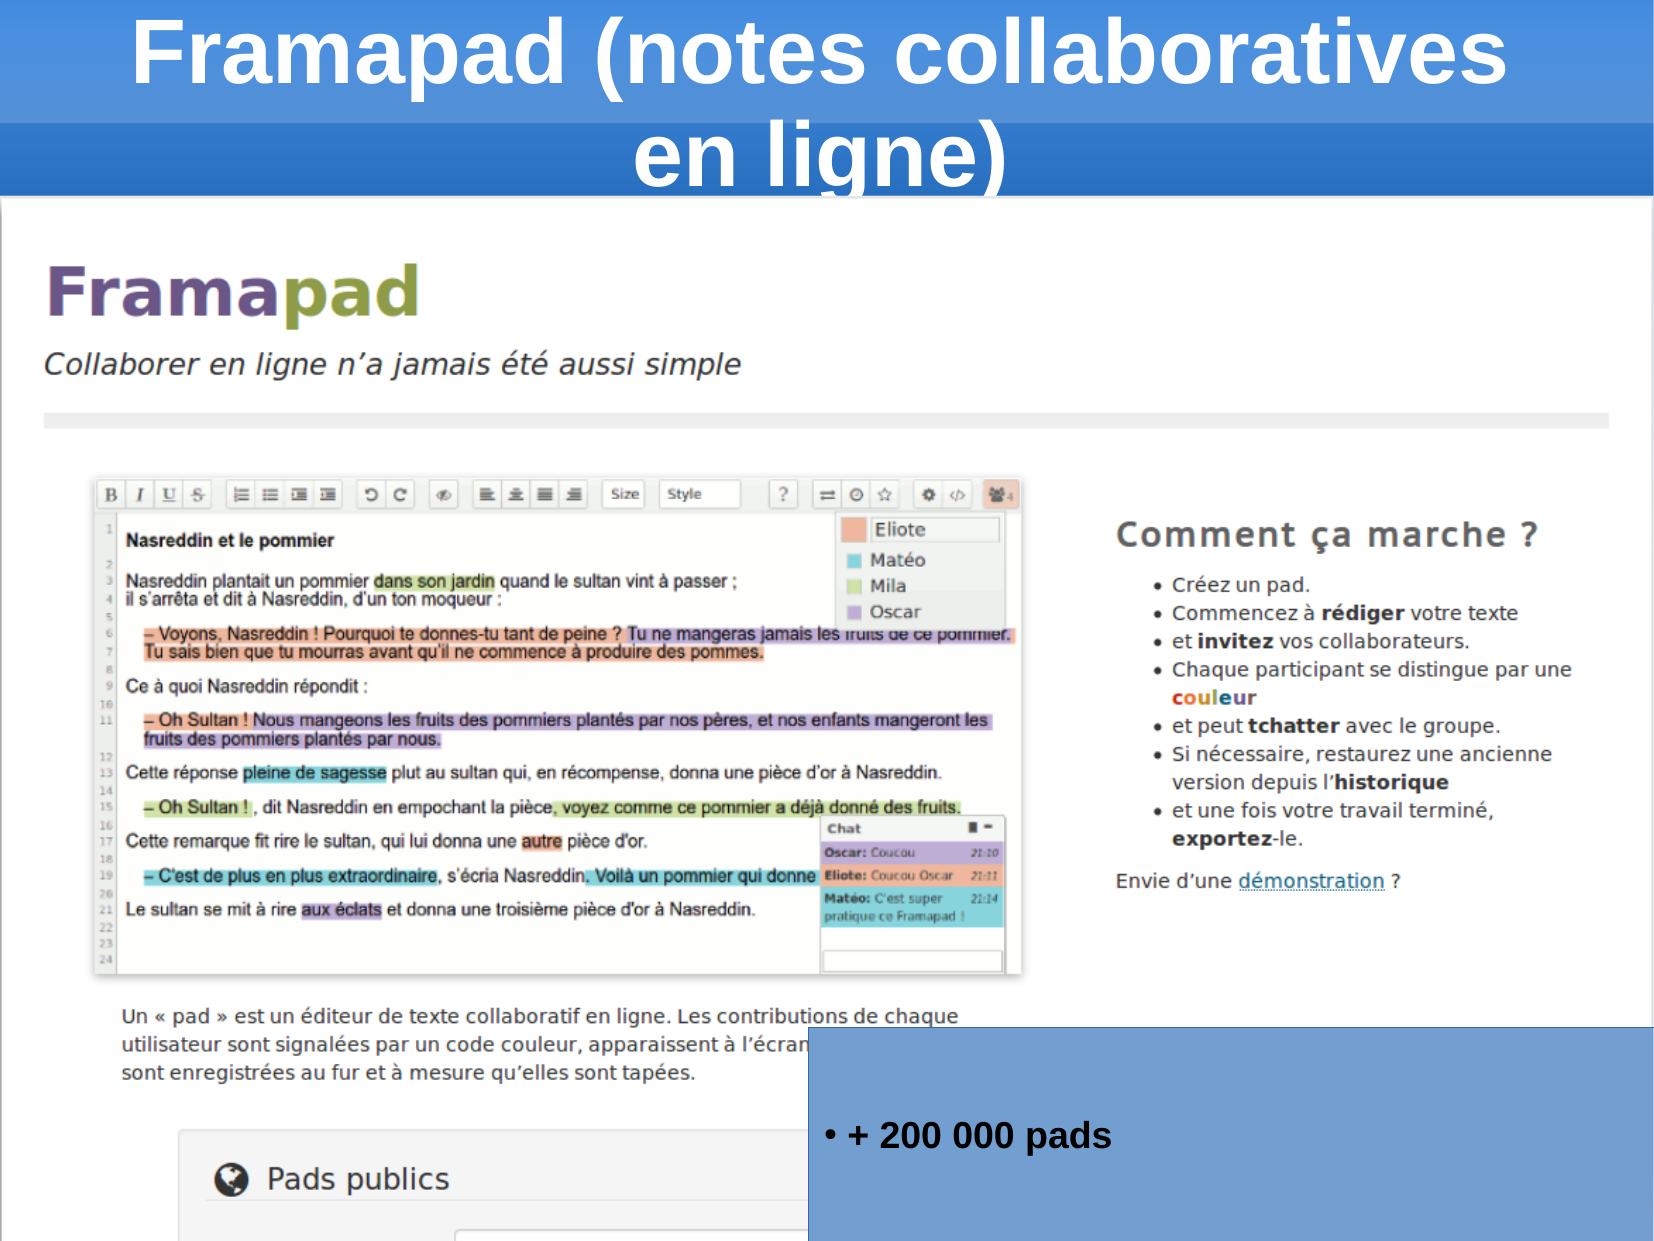

# Framapad (notes collaboratives en ligne)
 + 200 000 pads